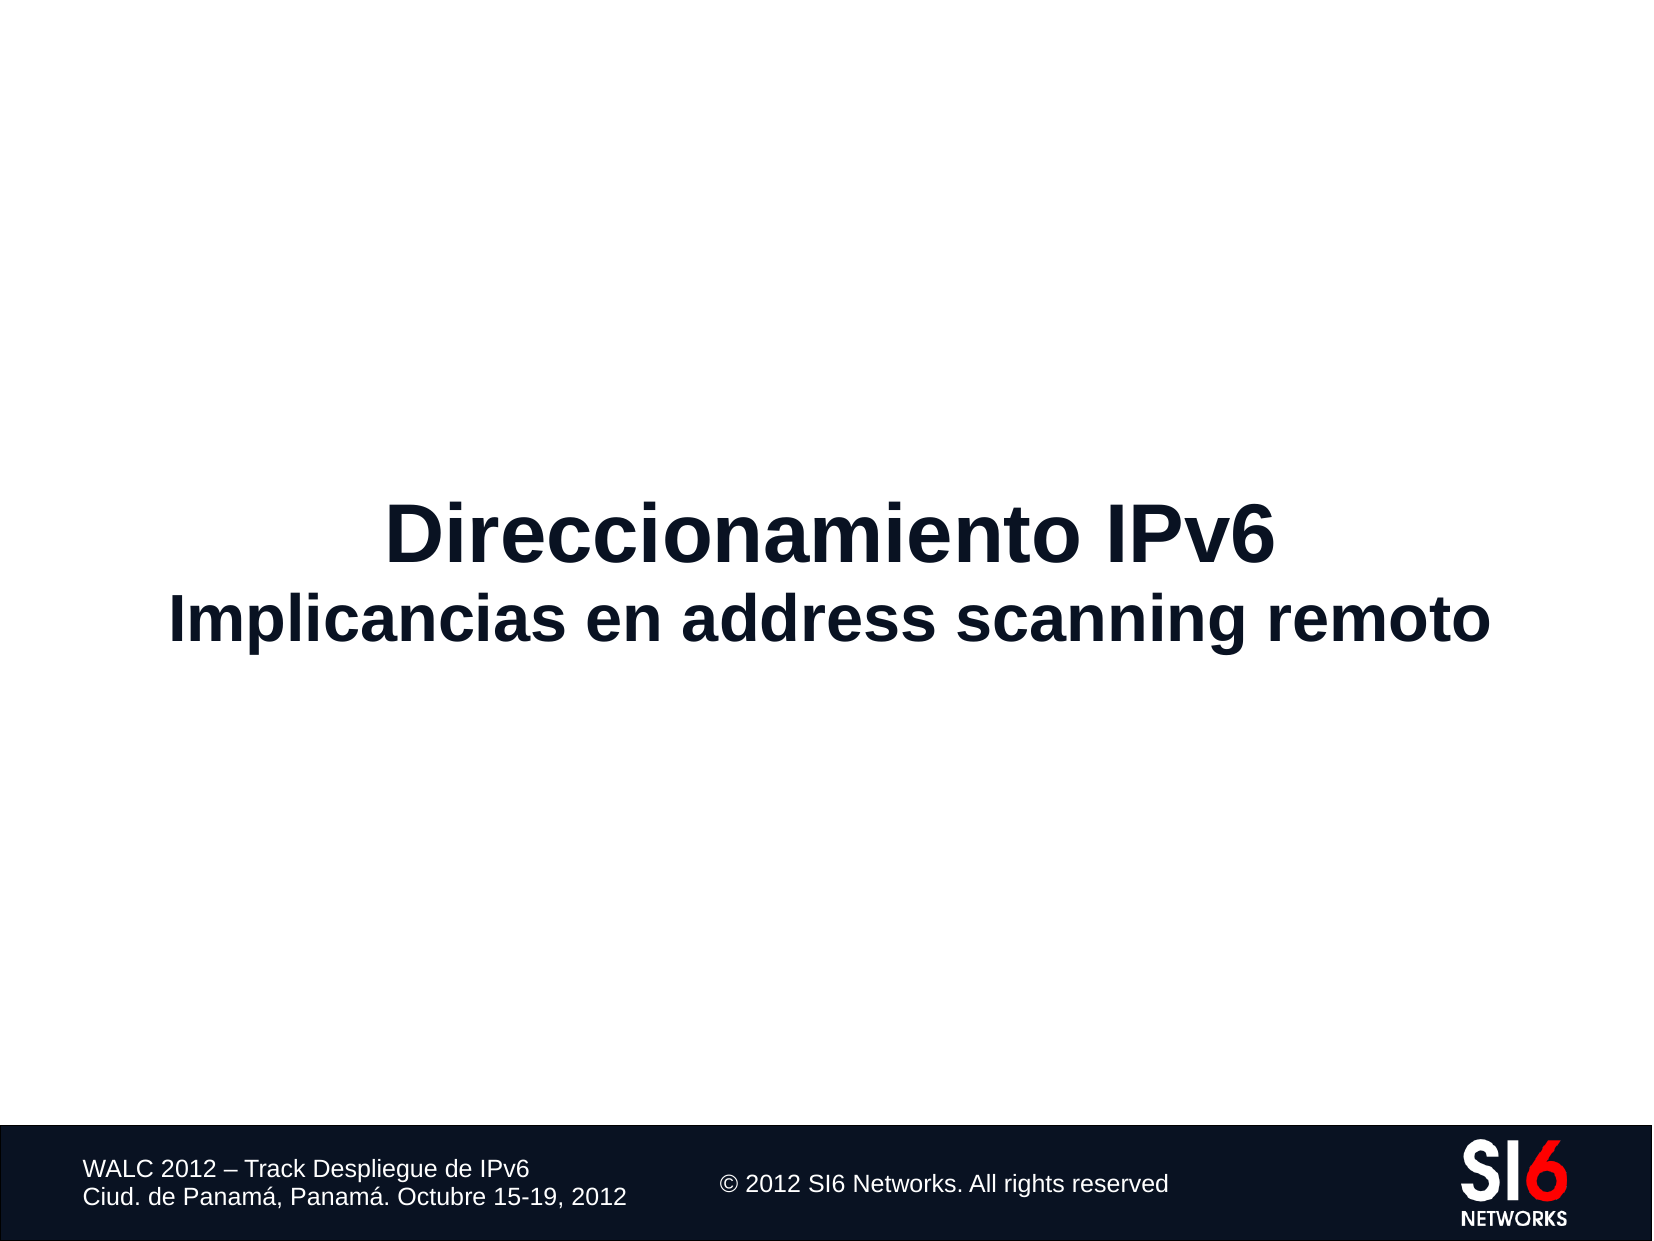

# Direccionamiento IPv6 Implicancias en address scanning remoto
Congreso de Seguridad en Computo 2011
18